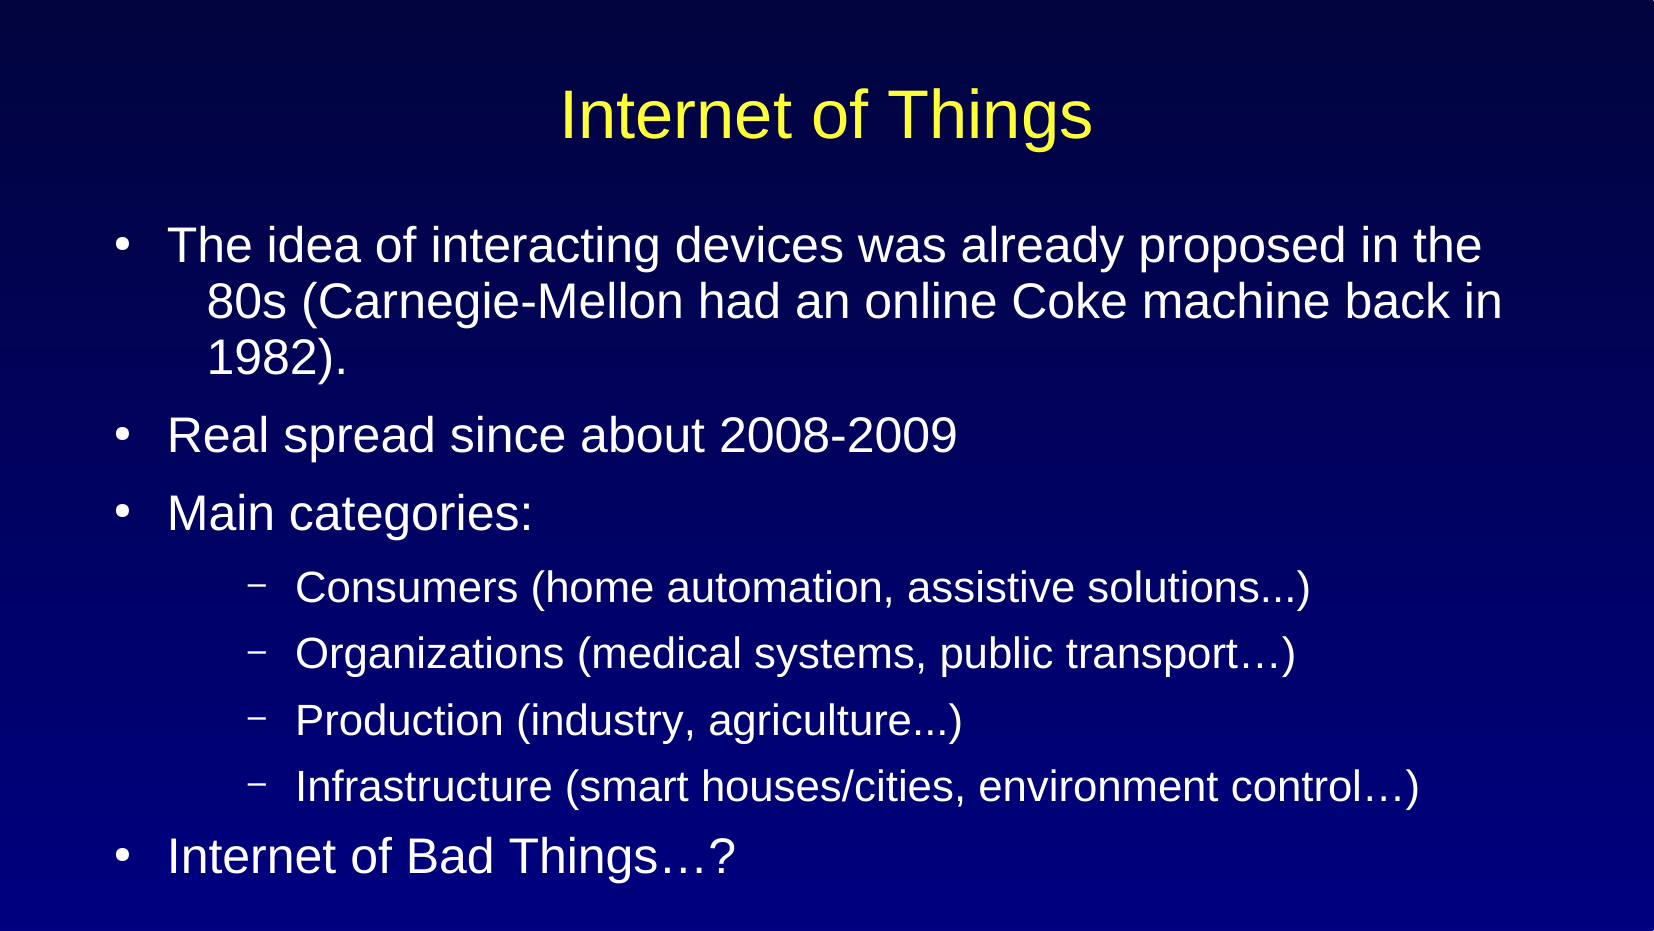

# Internet of Things
The idea of interacting devices was already proposed in the 80s (Carnegie-Mellon had an online Coke machine back in 1982).
Real spread since about 2008-2009
Main categories:
Consumers (home automation, assistive solutions...)
Organizations (medical systems, public transport…)
Production (industry, agriculture...)
Infrastructure (smart houses/cities, environment control…)
Internet of Bad Things…?